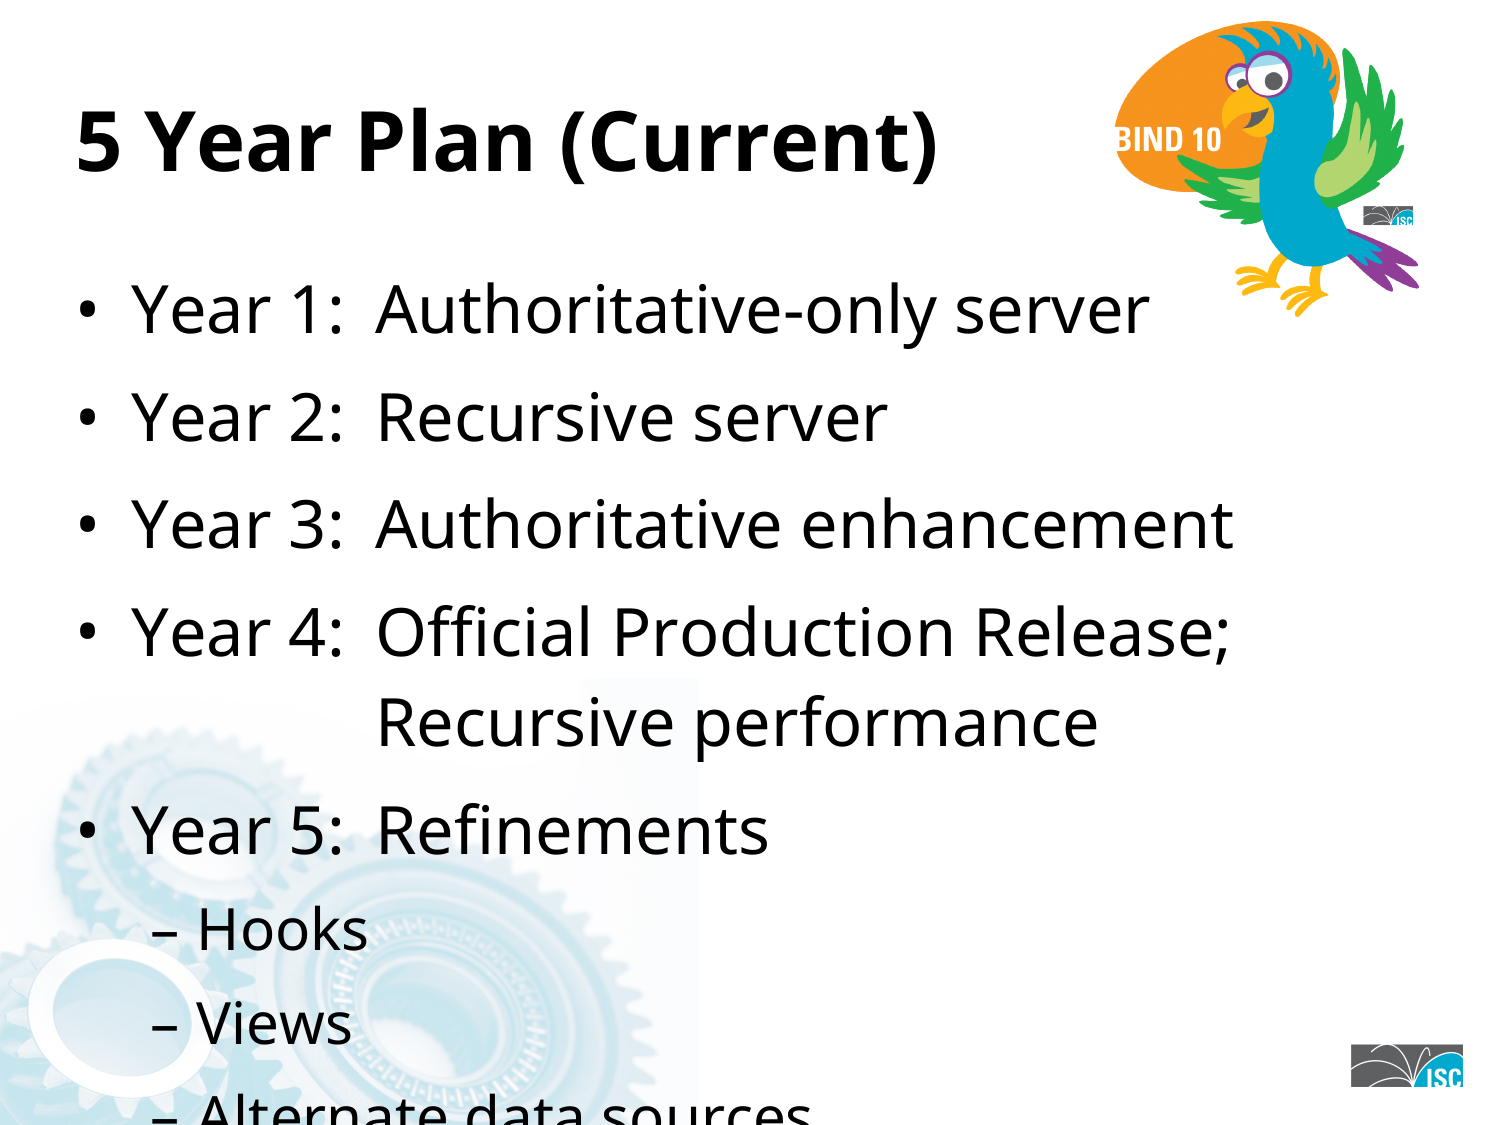

# 5 Year Plan (Current)
Year 1:	Authoritative-only server
Year 2:	Recursive server
Year 3:	Authoritative enhancement
Year 4:	Official Production Release;
		Recursive performance
Year 5:	Refinements
Hooks
Views
Alternate data sources